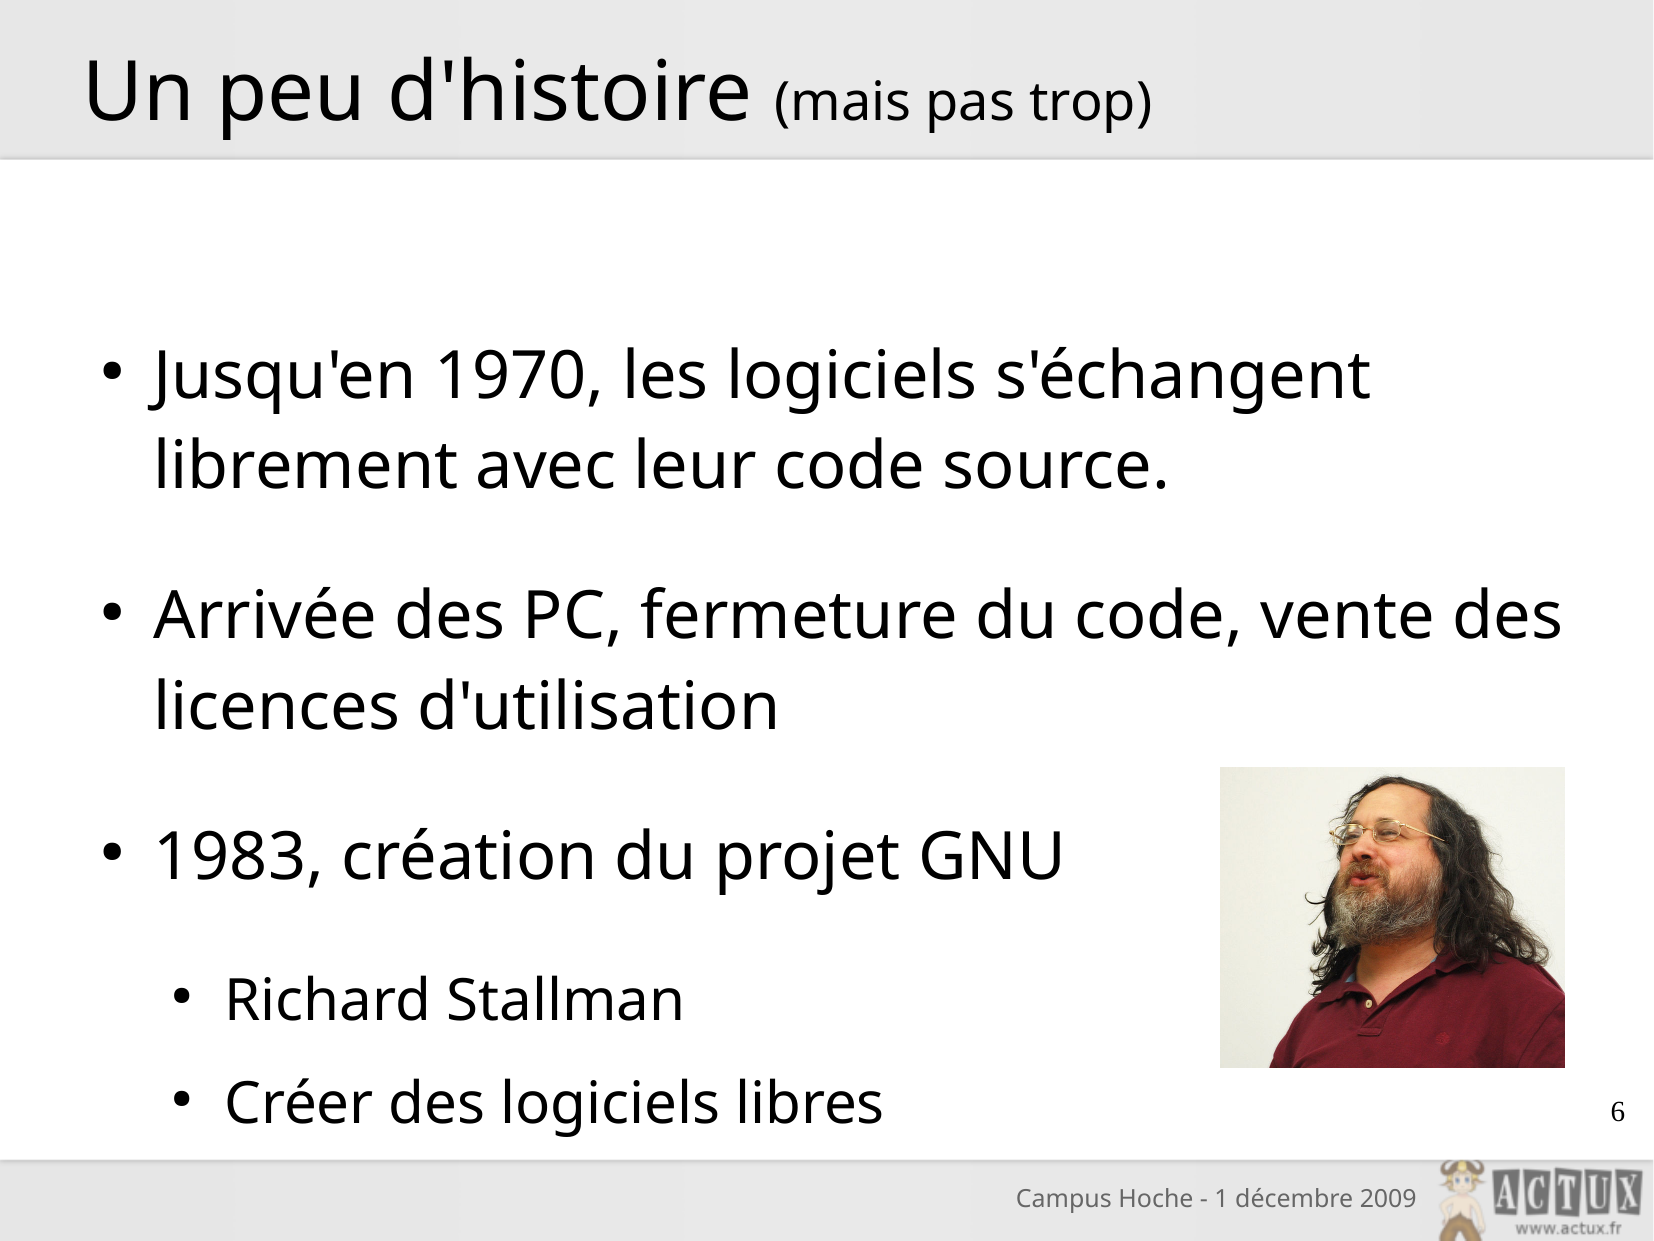

# Un peu d'histoire (mais pas trop)
Jusqu'en 1970, les logiciels s'échangent librement avec leur code source.
Arrivée des PC, fermeture du code, vente des licences d'utilisation
1983, création du projet GNU
Richard Stallman
Créer des logiciels libres
6
Campus Hoche - 1 décembre 2009